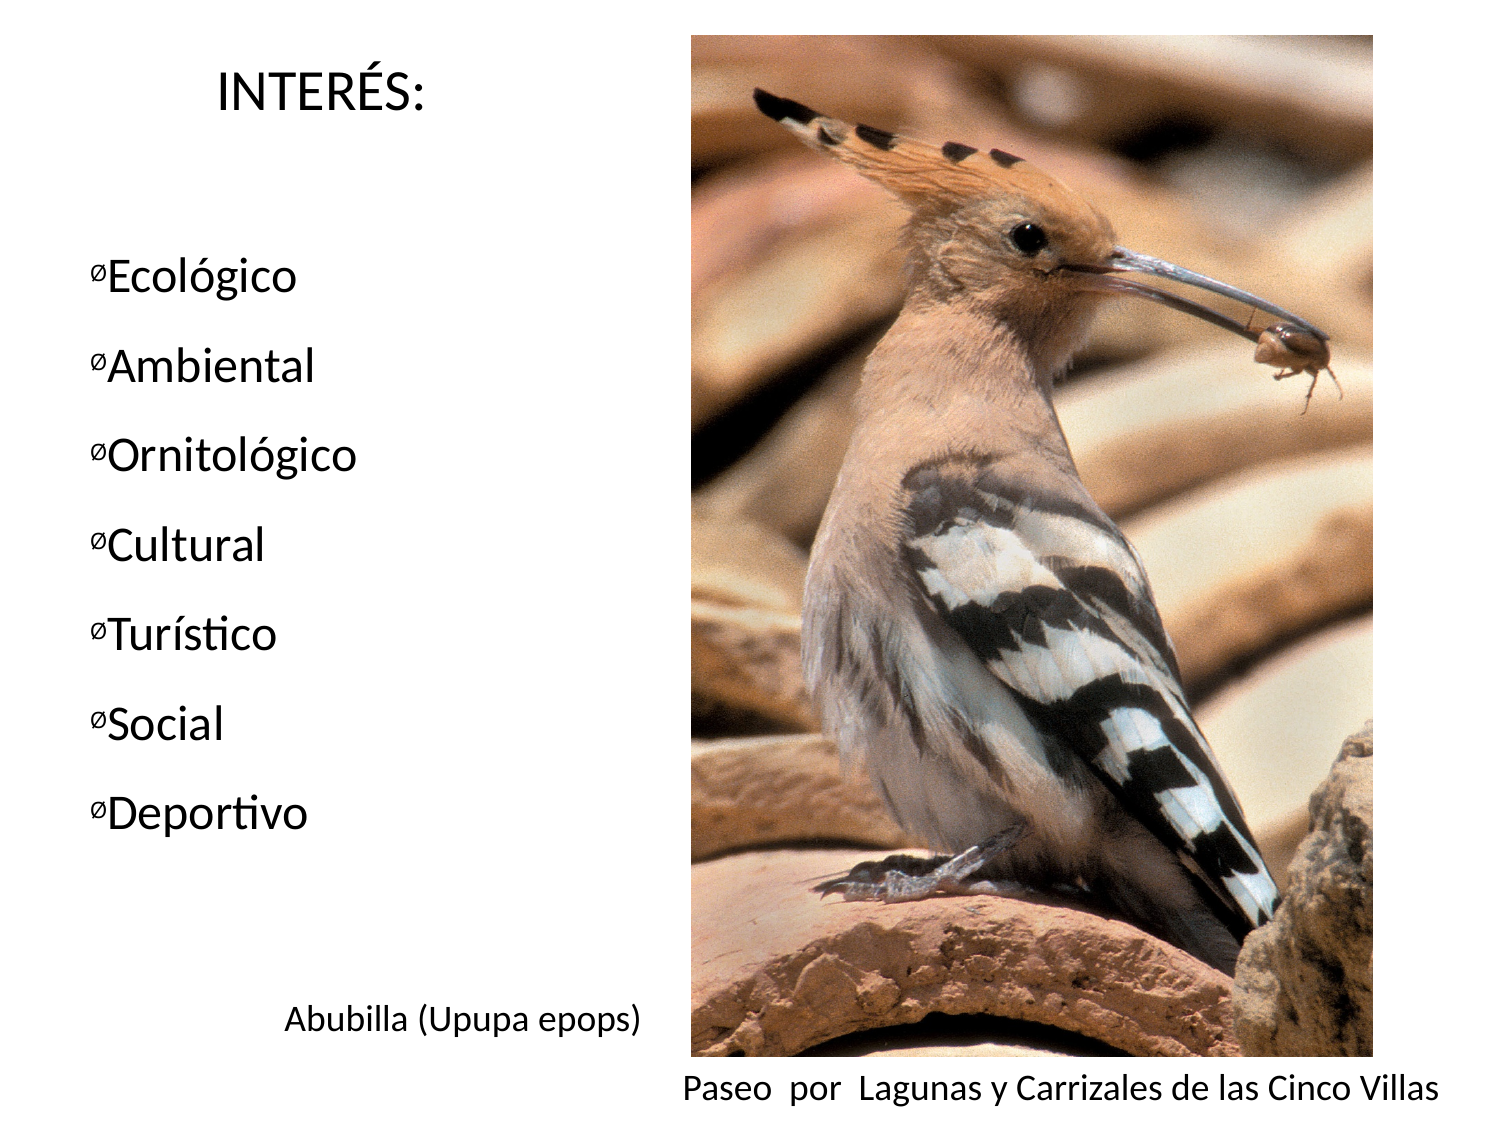

# INTERÉS:
Ecológico
Ambiental
Ornitológico
Cultural
Turístico
Social
Deportivo
Abubilla (Upupa epops)
Paseo por Lagunas y Carrizales de las Cinco Villas